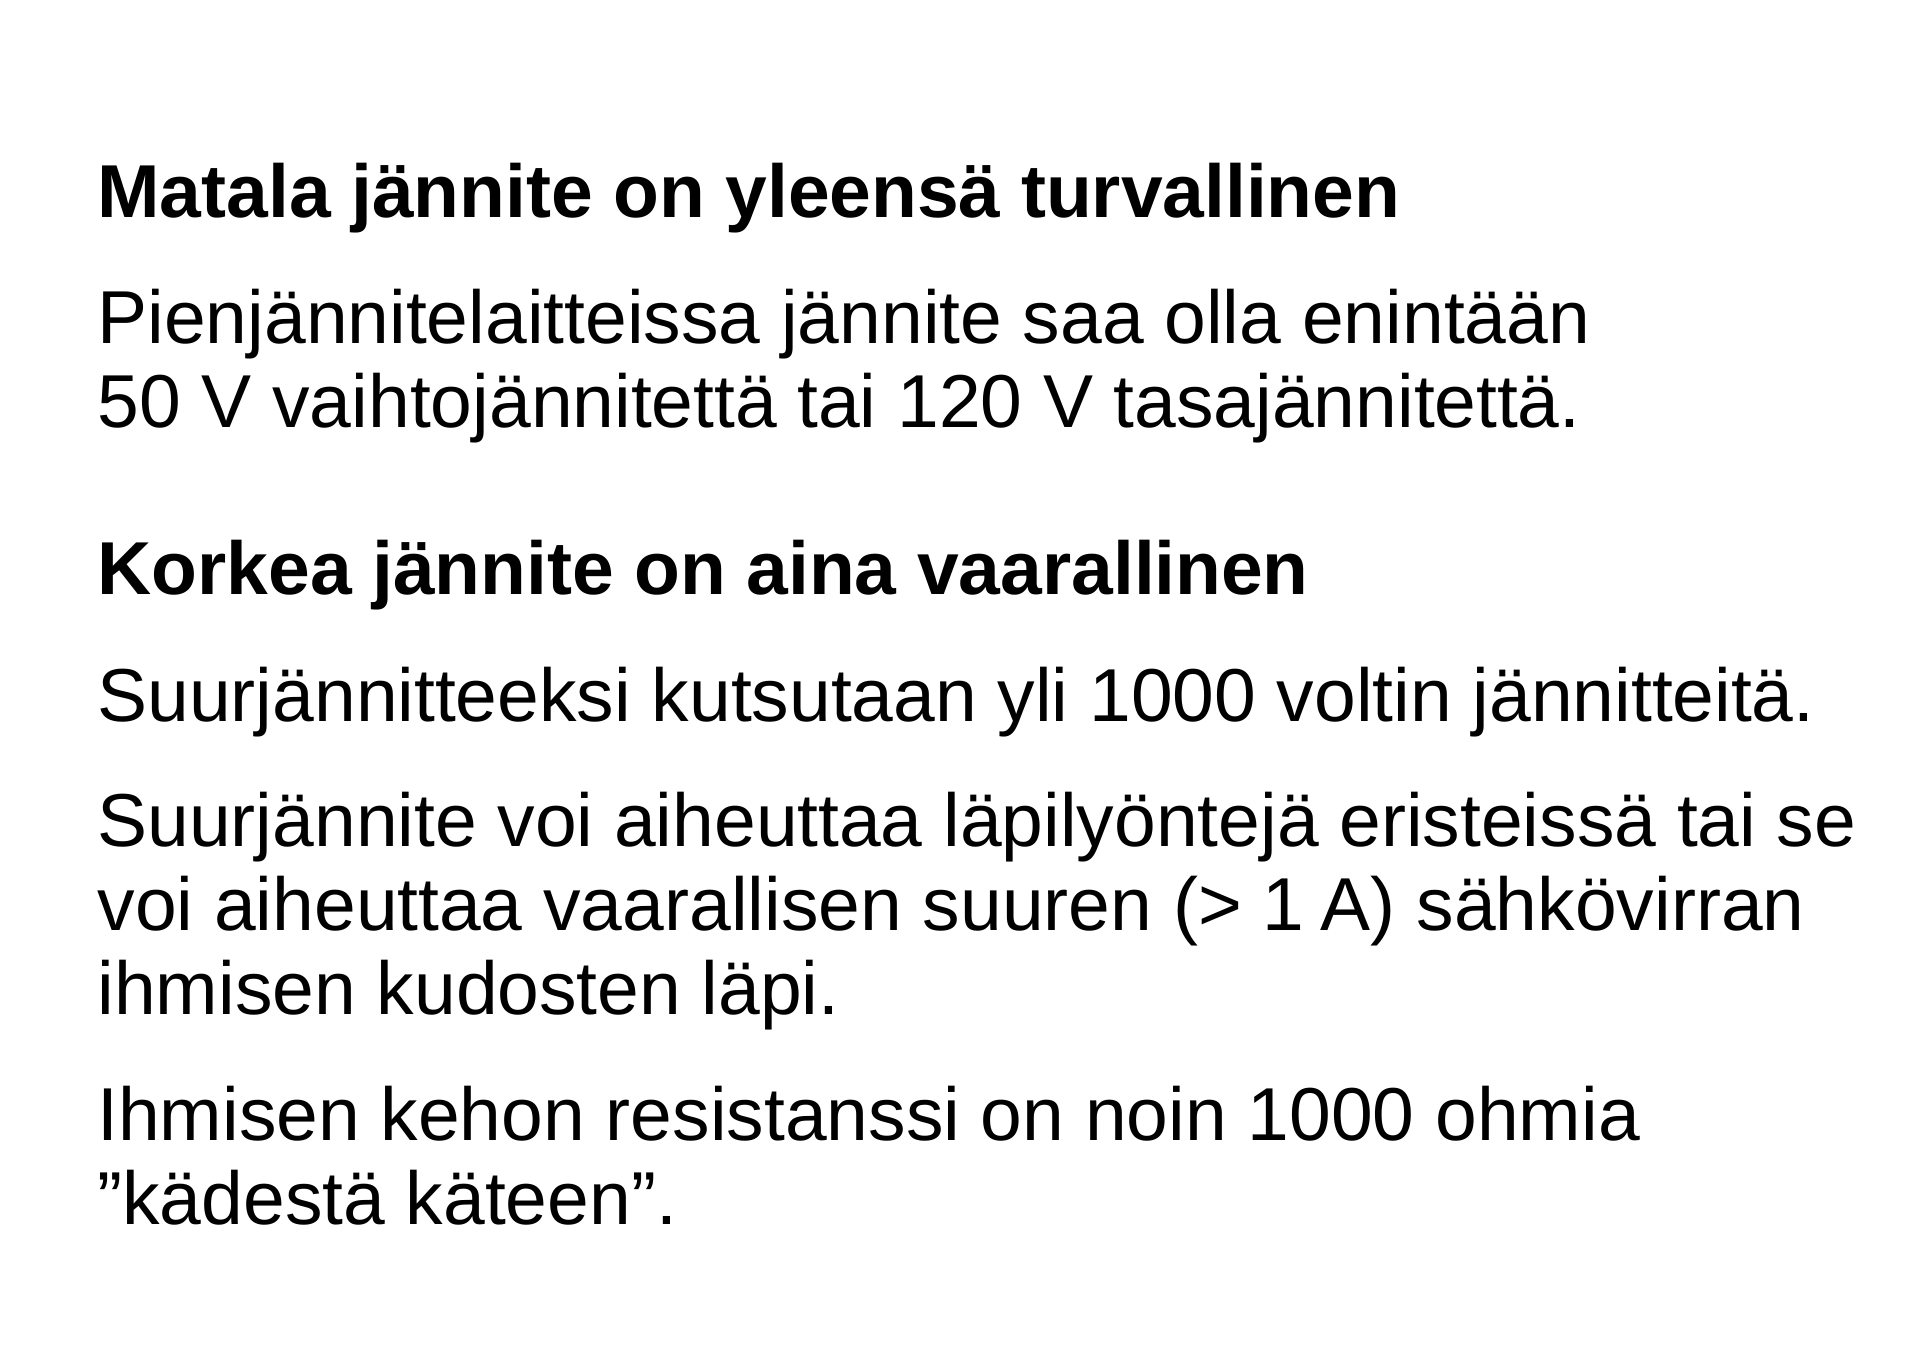

Matala jännite on yleensä turvallinen
Pienjännitelaitteissa jännite saa olla enintään
50 V vaihtojännitettä tai 120 V tasajännitettä.
Korkea jännite on aina vaarallinen
Suurjännitteeksi kutsutaan yli 1000 voltin jännitteitä.
Suurjännite voi aiheuttaa läpilyöntejä eristeissä tai se voi aiheuttaa vaarallisen suuren (> 1 A) sähkövirran ihmisen kudosten läpi.
Ihmisen kehon resistanssi on noin 1000 ohmia ”kädestä käteen”.